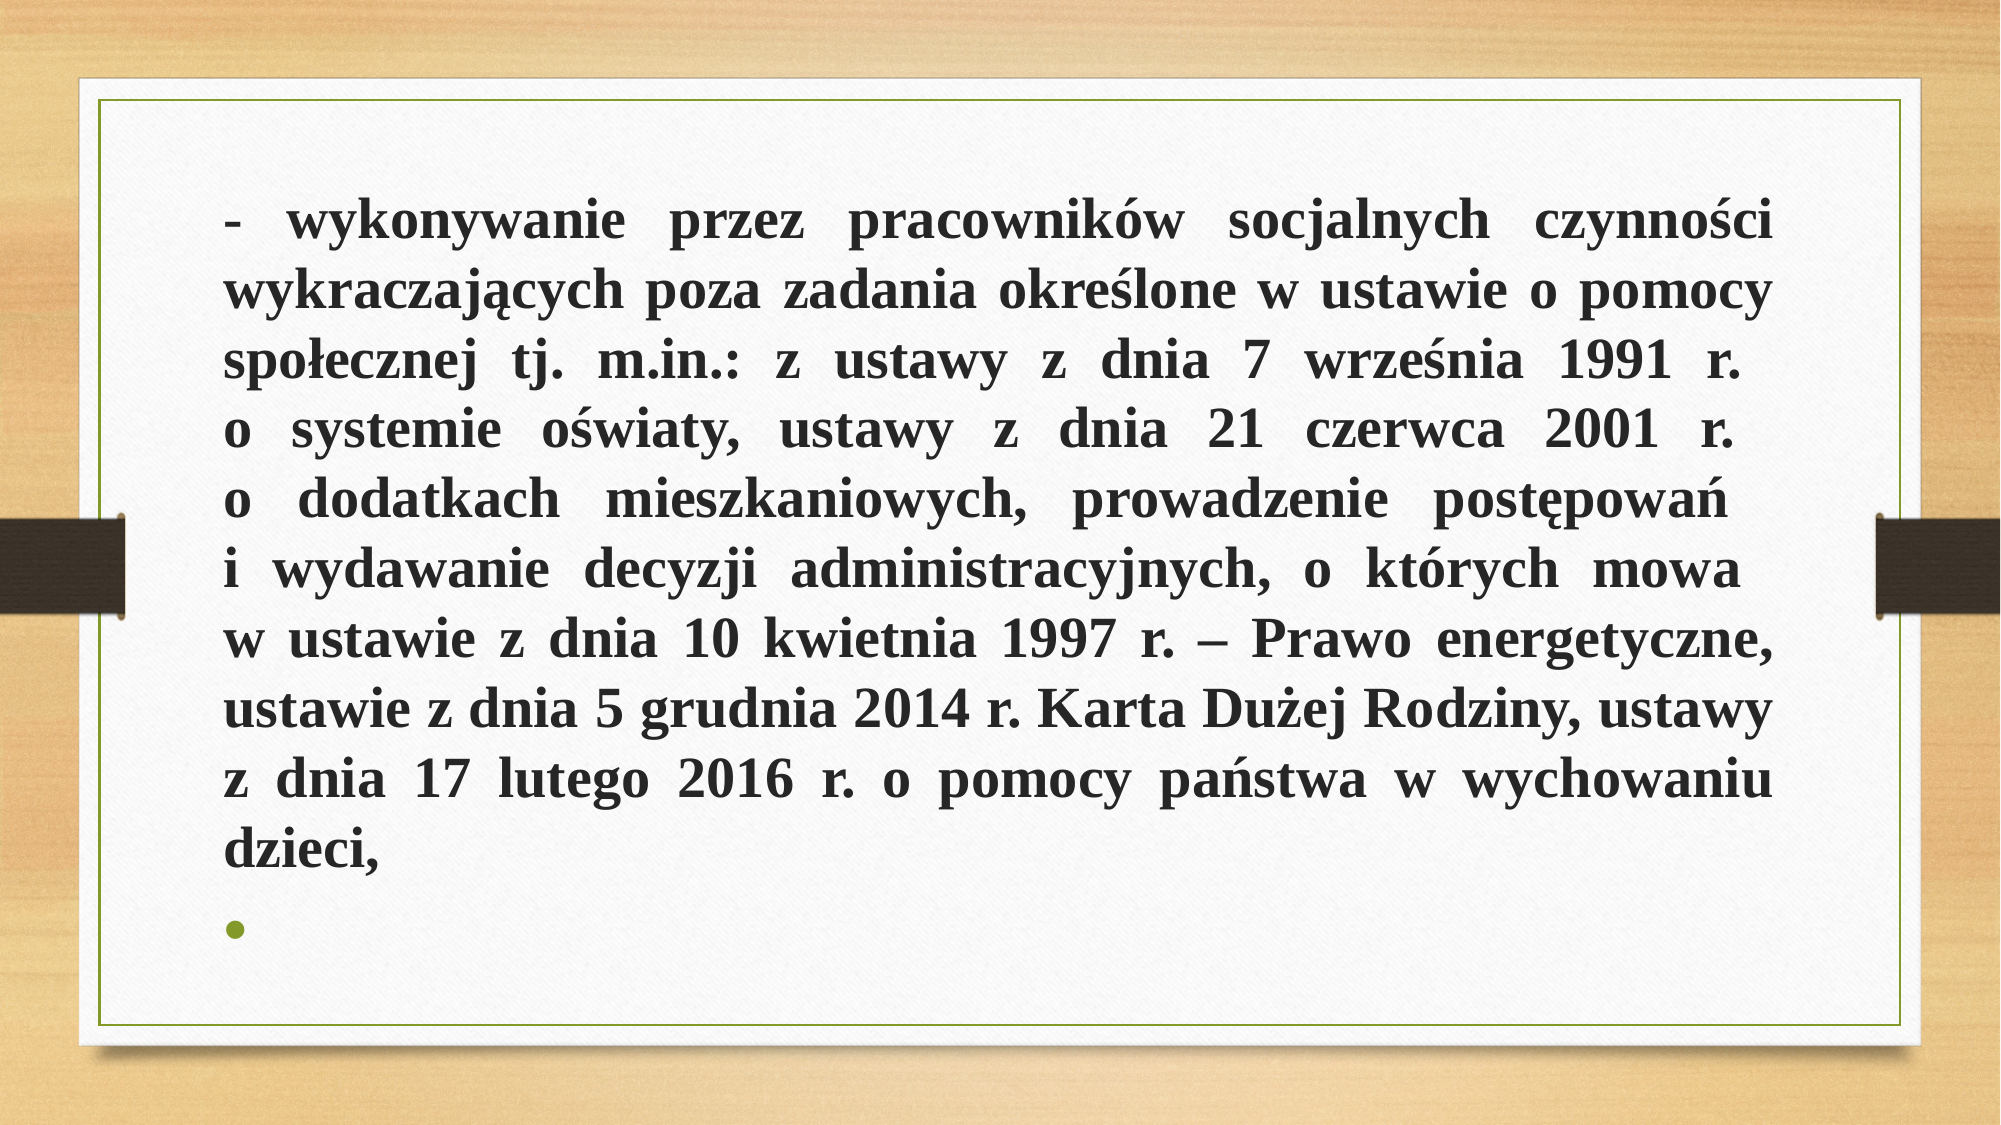

# - wykonywanie przez pracowników socjalnych czynności wykraczających poza zadania określone w ustawie o pomocy społecznej tj. m.in.: z ustawy z dnia 7 września 1991 r. o systemie oświaty, ustawy z dnia 21 czerwca 2001 r. o dodatkach mieszkaniowych, prowadzenie postępowań i wydawanie decyzji administracyjnych, o których mowa w ustawie z dnia 10 kwietnia 1997 r. – Prawo energetyczne, ustawie z dnia 5 grudnia 2014 r. Karta Dużej Rodziny, ustawy z dnia 17 lutego 2016 r. o pomocy państwa w wychowaniu dzieci,